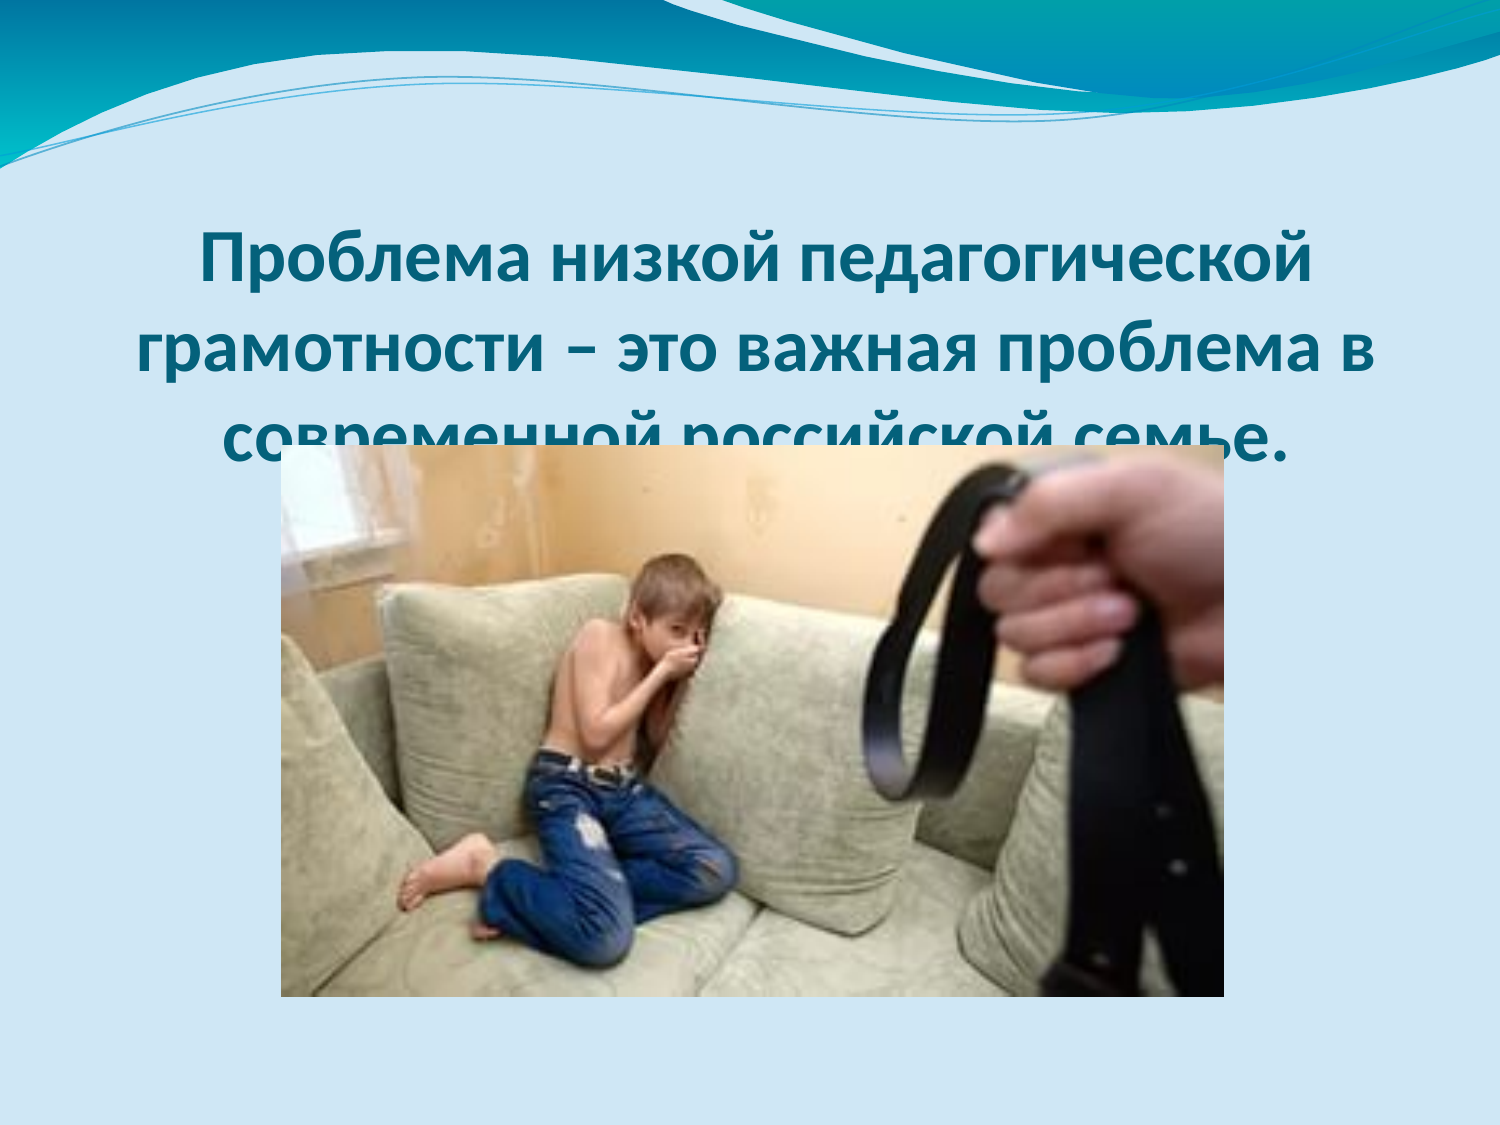

# Проблема низкой педагогической грамотности – это важная проблема в современной российской семье.